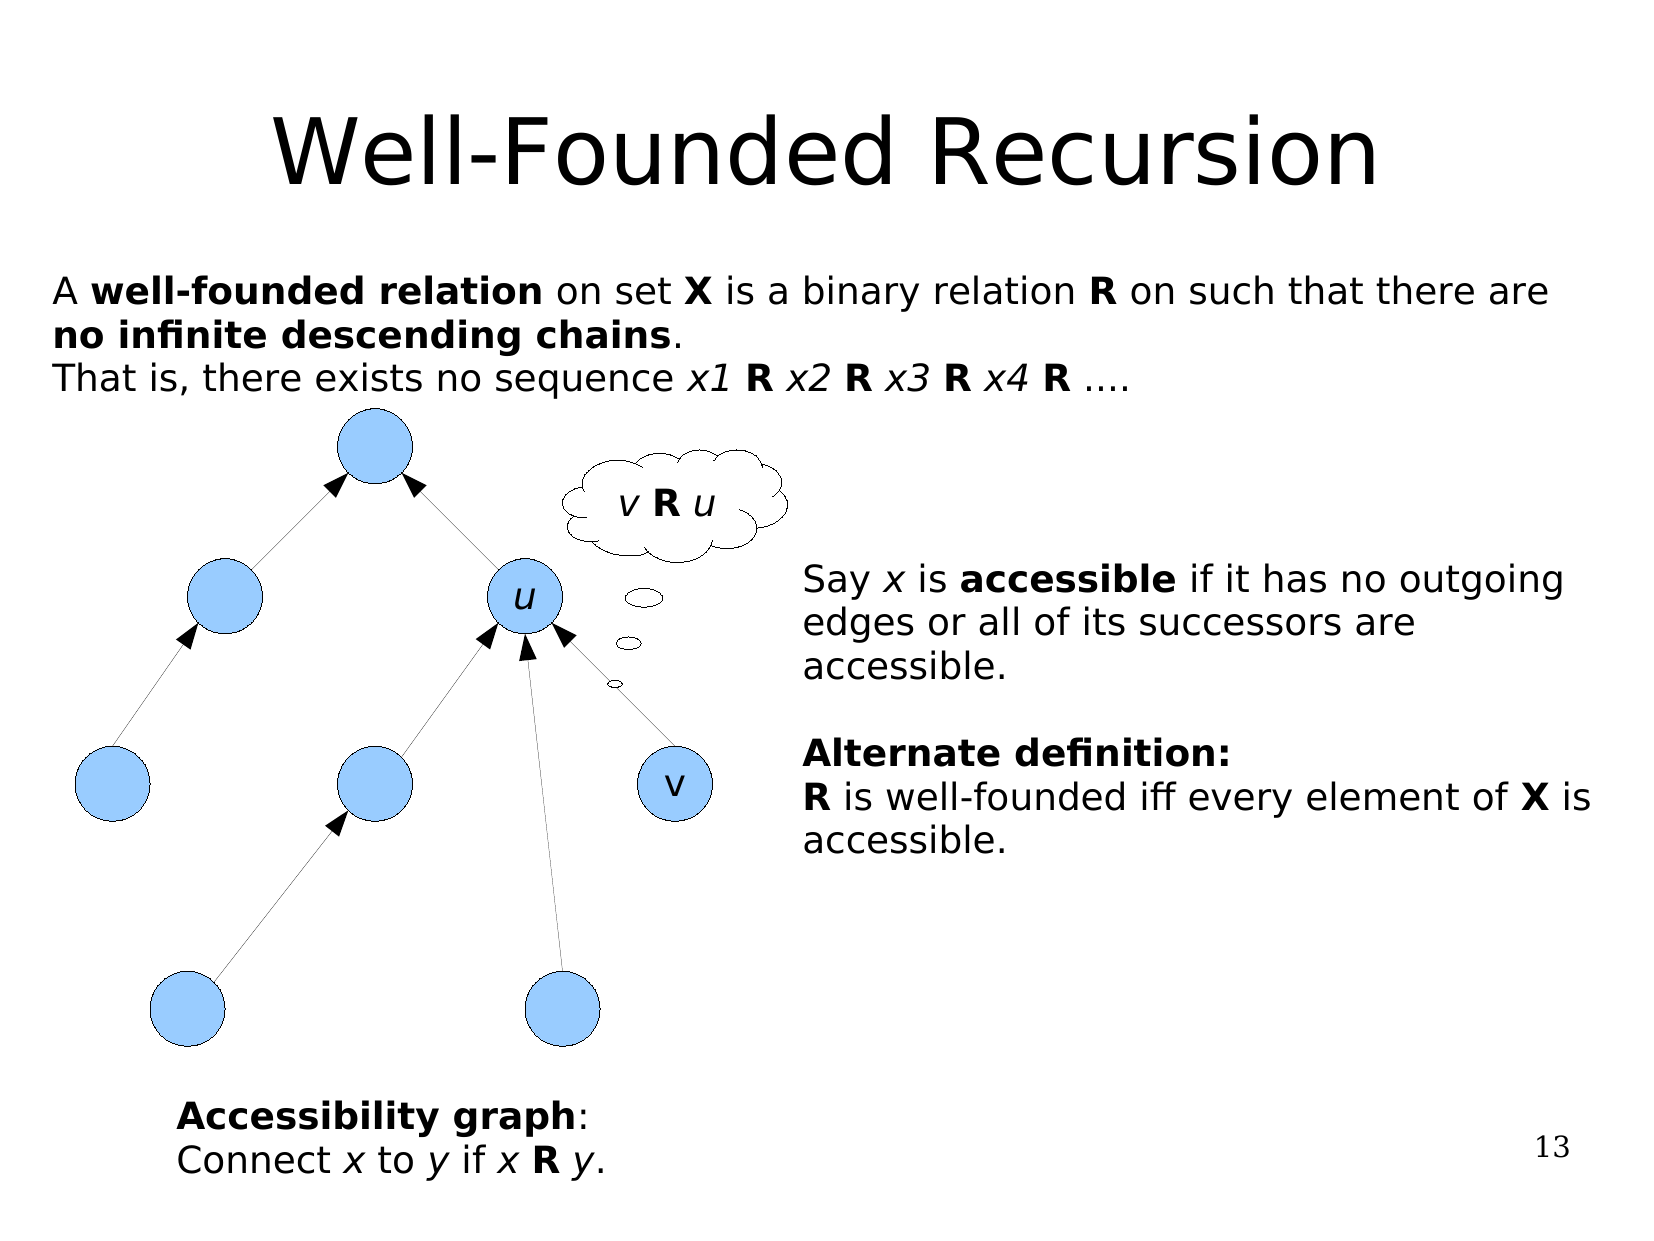

# Well-Founded Recursion
A well-founded relation on set X is a binary relation R on such that there are no infinite descending chains.
That is, there exists no sequence x1 R x2 R x3 R x4 R ....
u
v
Accessibility graph:
Connect x to y if x R y.
v R u
Say x is accessible if it has no outgoing edges or all of its successors are accessible.
Alternate definition:
R is well-founded iff every element of X is accessible.
13